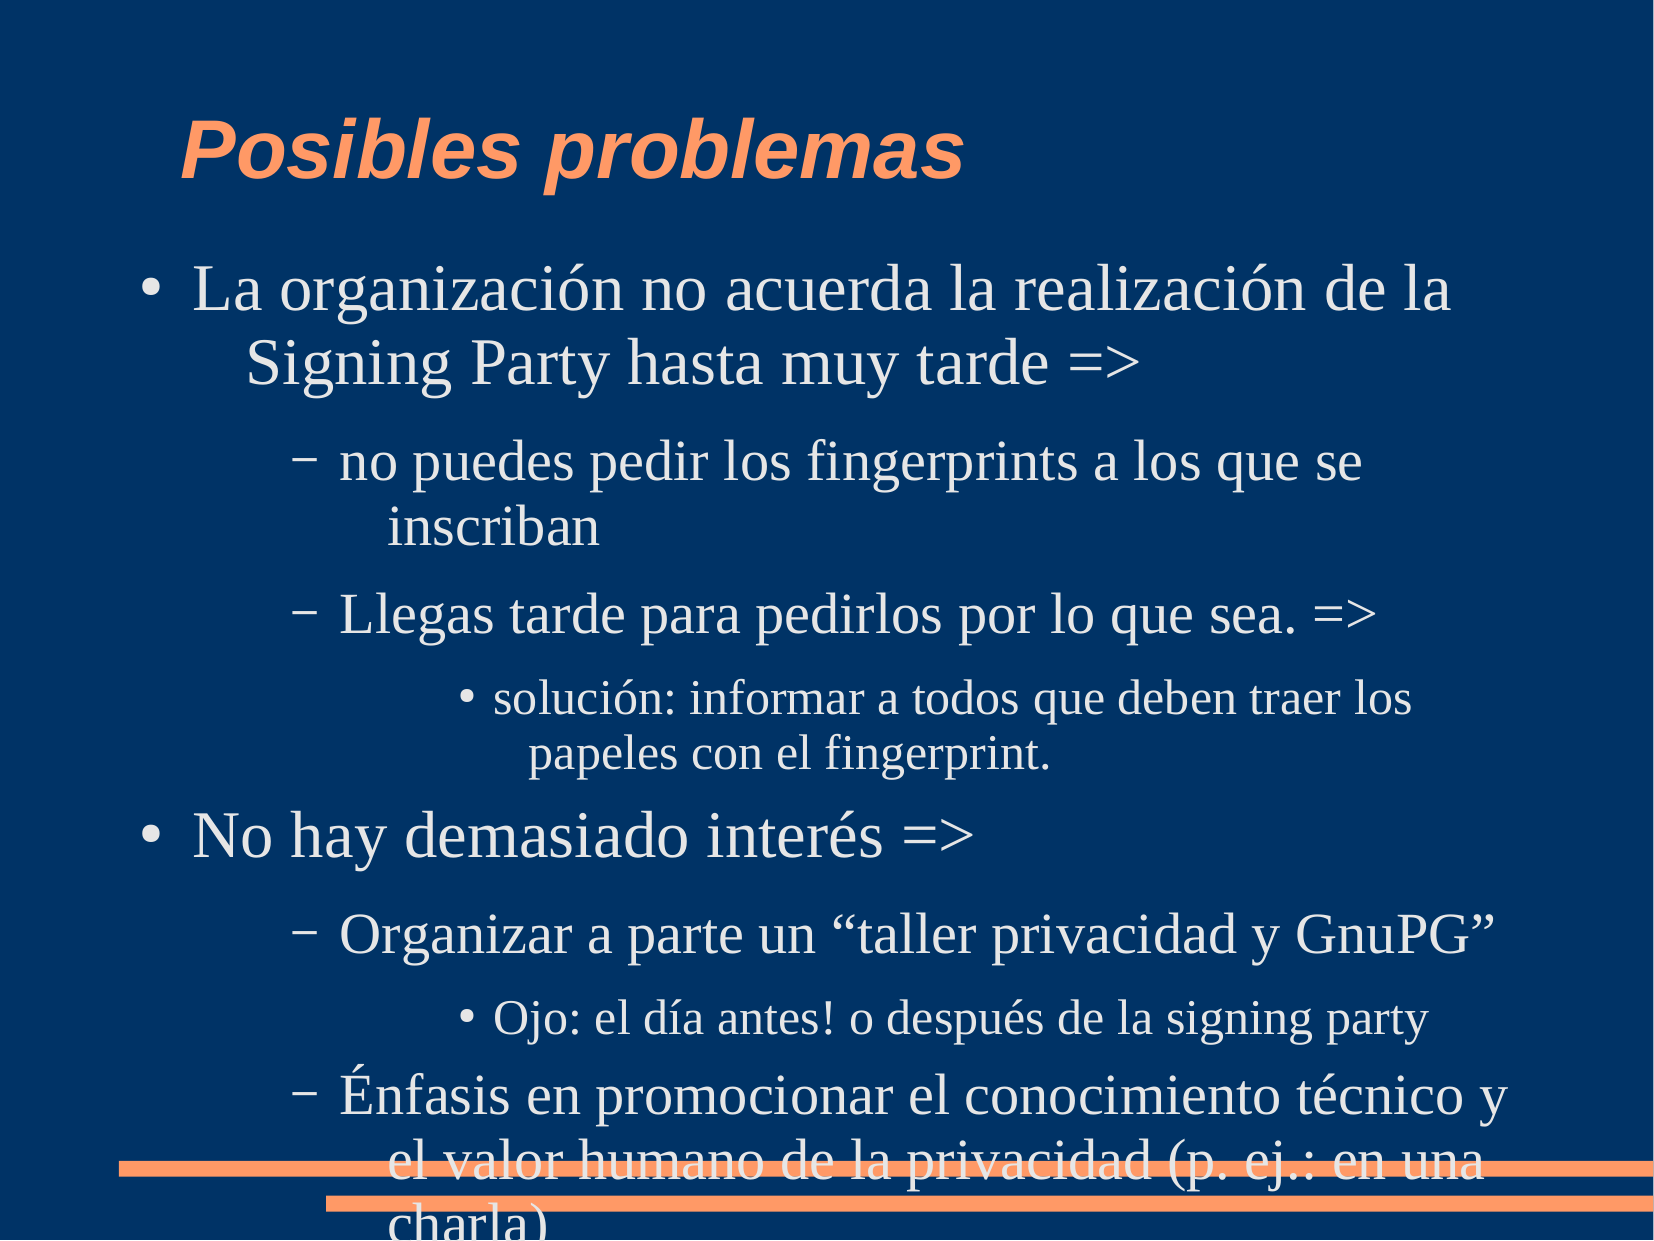

# Posibles problemas
La organización no acuerda la realización de la Signing Party hasta muy tarde =>
no puedes pedir los fingerprints a los que se inscriban
Llegas tarde para pedirlos por lo que sea. =>
solución: informar a todos que deben traer los papeles con el fingerprint.
No hay demasiado interés =>
Organizar a parte un “taller privacidad y GnuPG”
Ojo: el día antes! o después de la signing party
Énfasis en promocionar el conocimiento técnico y el valor humano de la privacidad (p. ej.: en una charla)